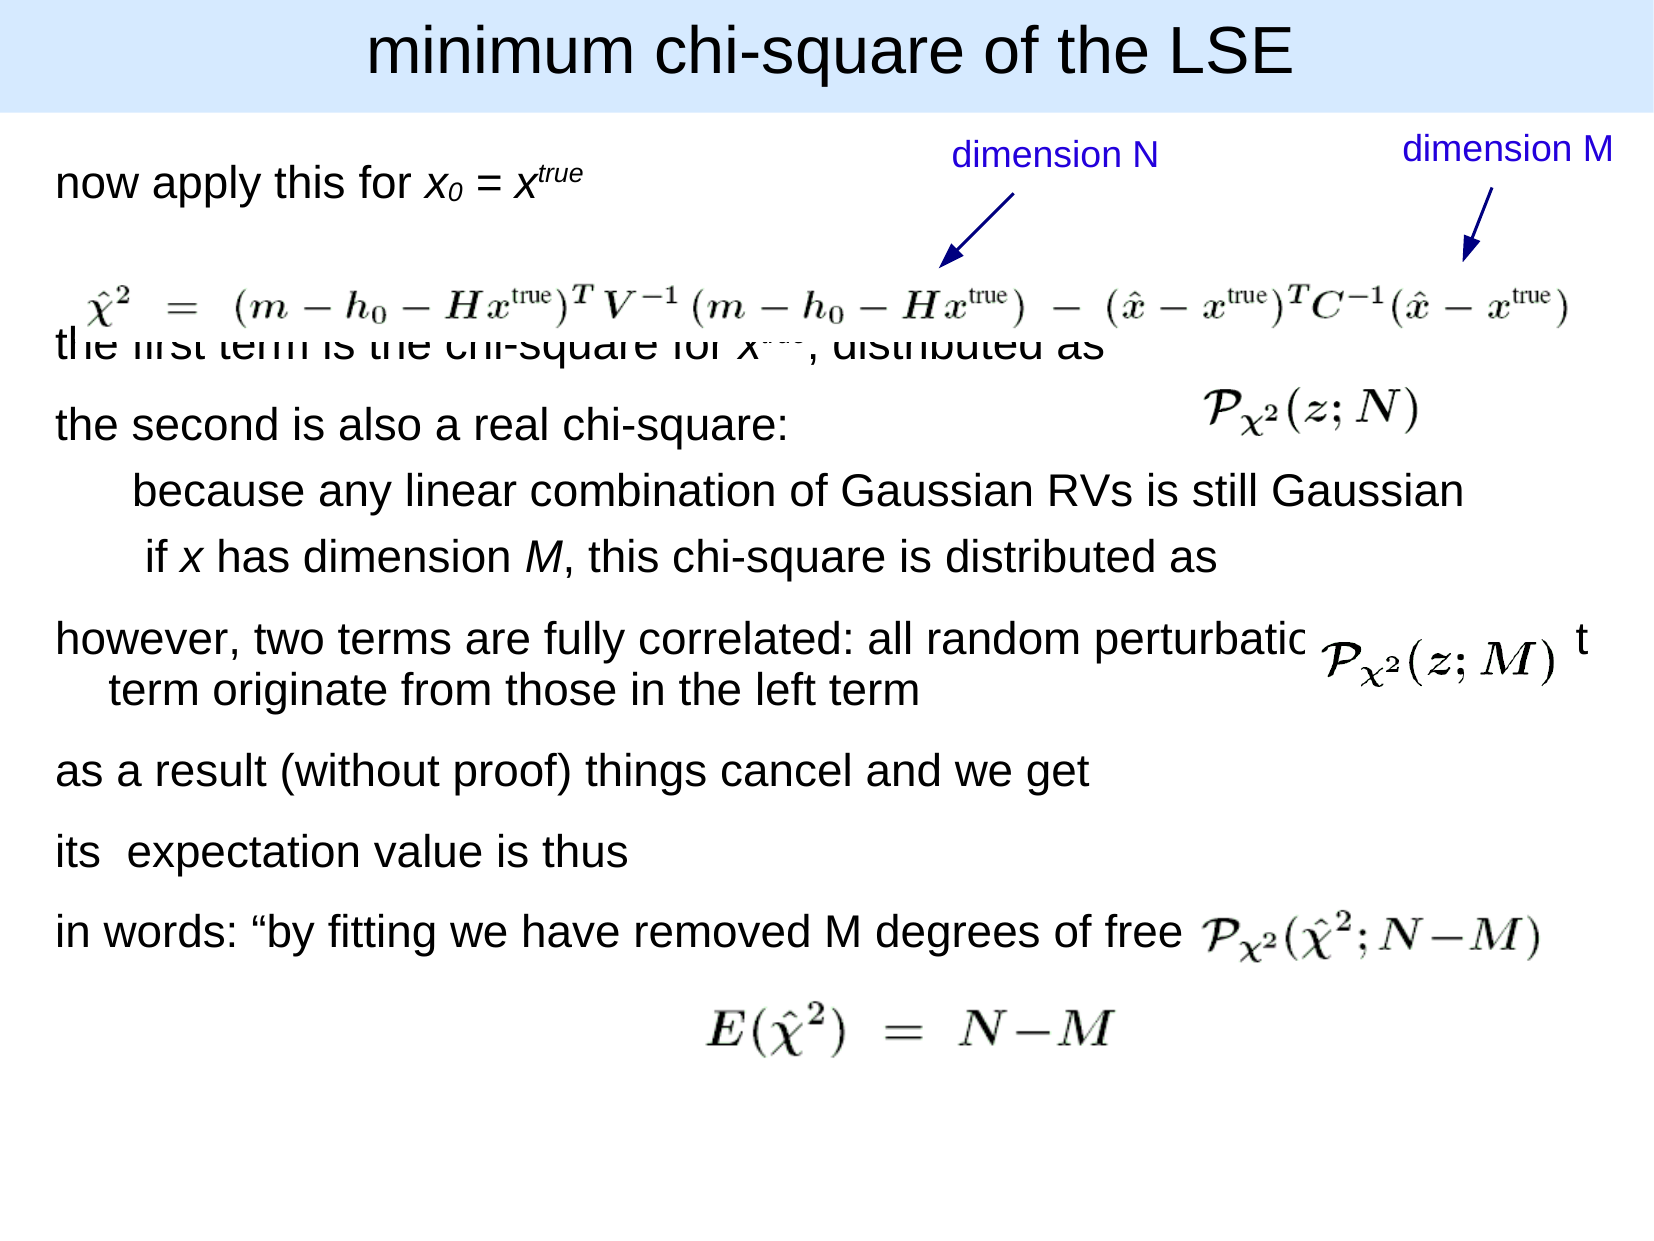

# minimum chi-square of the LSE
dimension M
dimension N
now apply this for x0 = xtrue
the first term is the chi-square for xtrue, distributed as
the second is also a real chi-square:
because any linear combination of Gaussian RVs is still Gaussian
 if x has dimension M, this chi-square is distributed as
however, two terms are fully correlated: all random perturbations in the right term originate from those in the left term
as a result (without proof) things cancel and we get
its expectation value is thus
in words: “by fitting we have removed M degrees of freedom from X2 ”